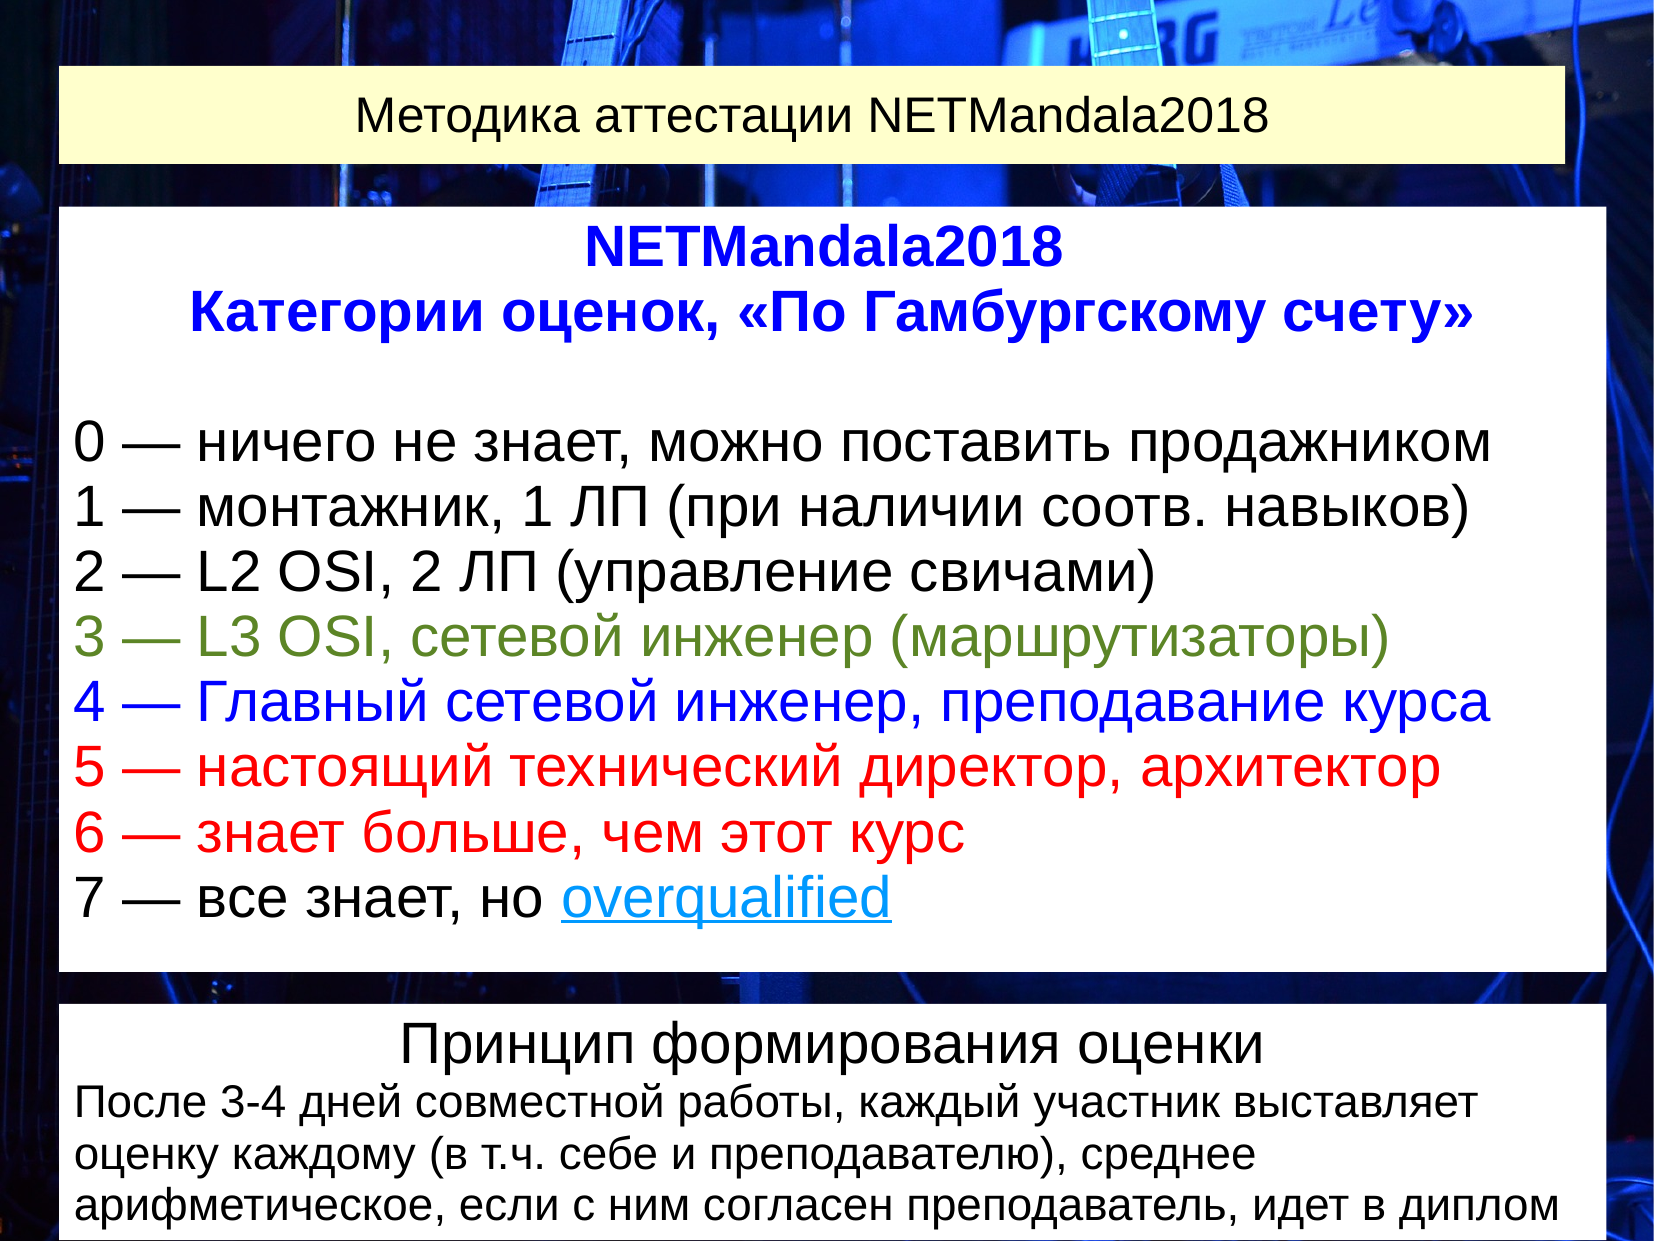

# Методика аттестации NETMandala2018
NETMandala2018
Категории оценок, «По Гамбургскому счету»
0 — ничего не знает, можно поставить продажником
1 — монтажник, 1 ЛП (при наличии соотв. навыков)
2 — L2 OSI, 2 ЛП (управление свичами)
3 — L3 OSI, сетевой инженер (маршрутизаторы)
4 — Главный сетевой инженер, преподавание курса
5 — настоящий технический директор, архитектор
6 — знает больше, чем этот курс
7 — все знает, но overqualified
Принцип формирования оценки
После 3-4 дней совместной работы, каждый участник выставляет оценку каждому (в т.ч. себе и преподавателю), среднее арифметическое, если с ним согласен преподаватель, идет в диплом